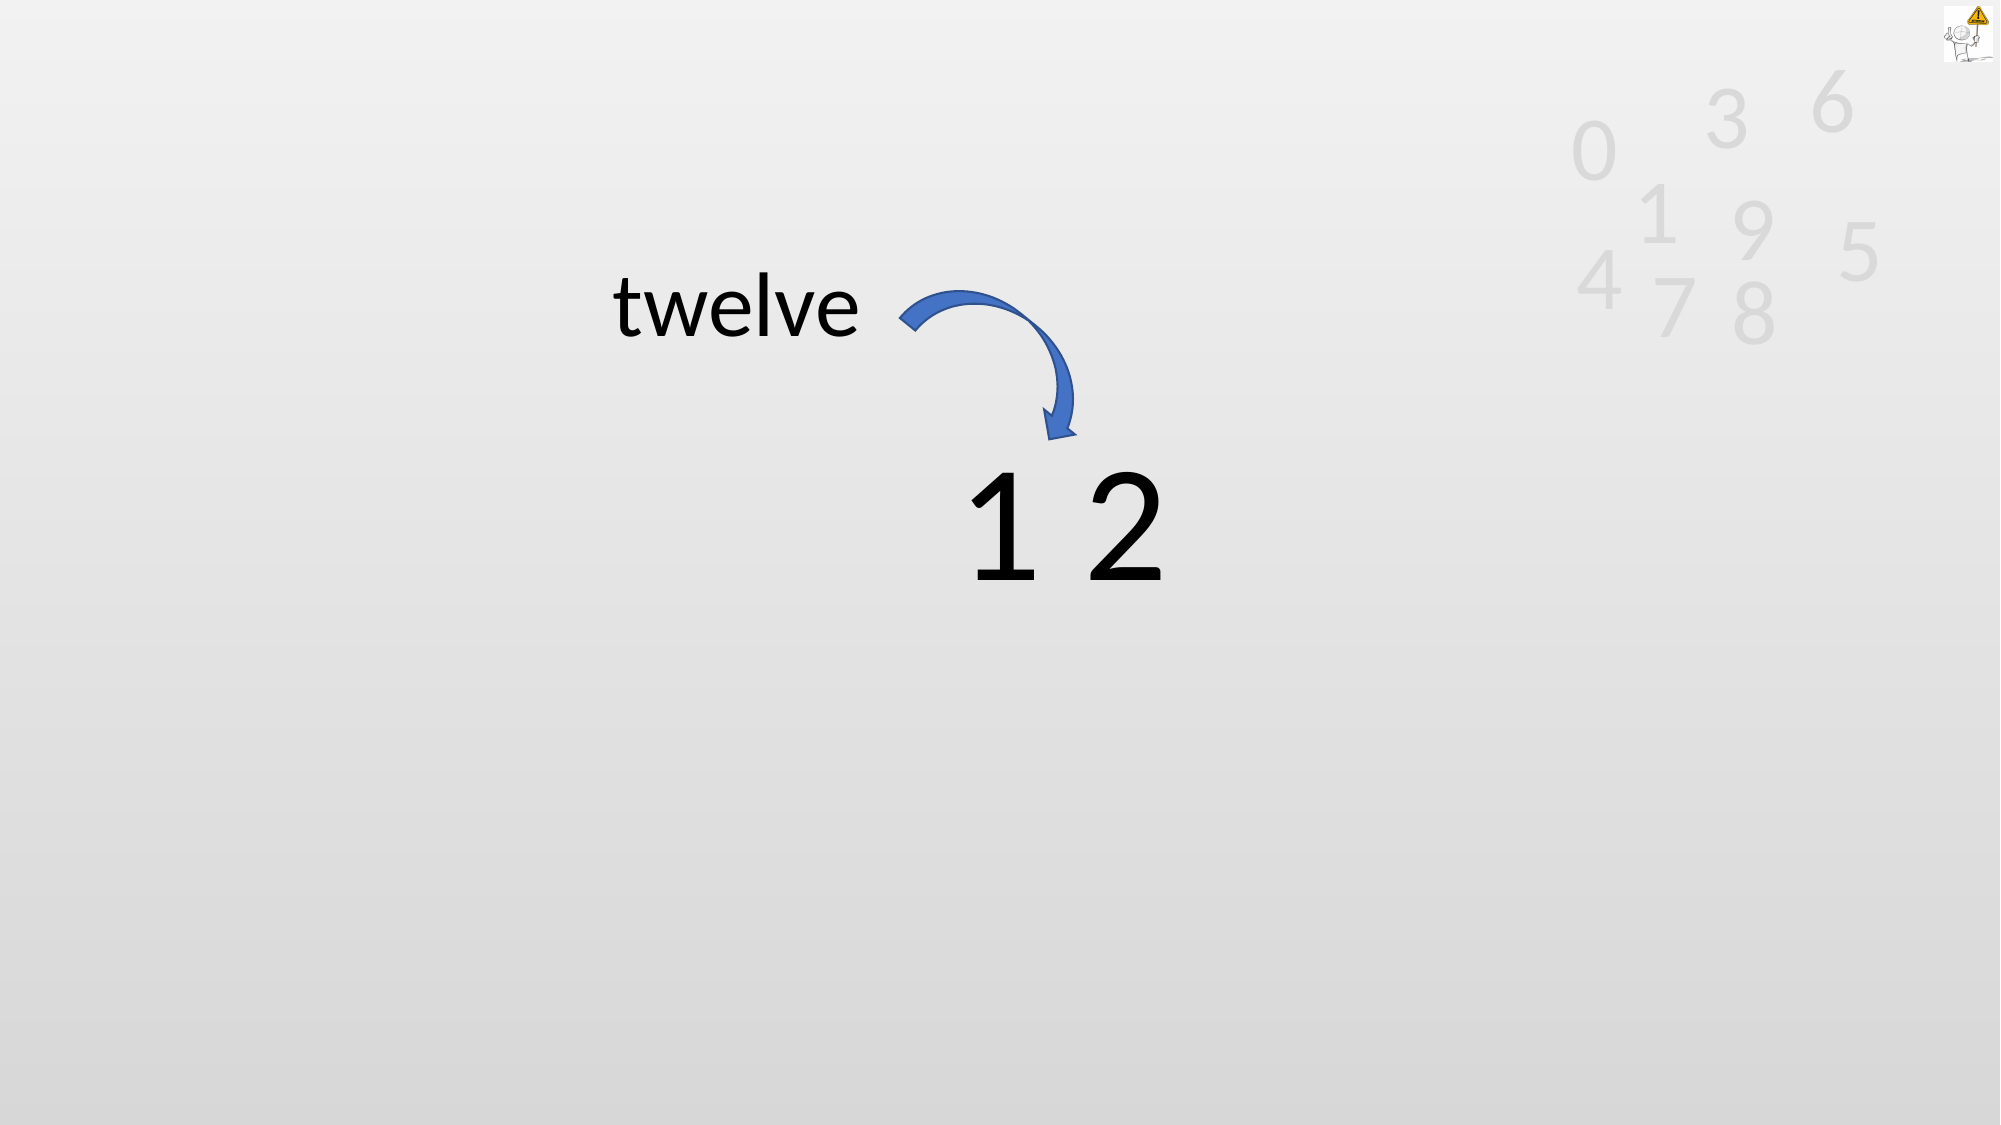

6
3
0
1
9
5
4
twelve
7
8
1
2